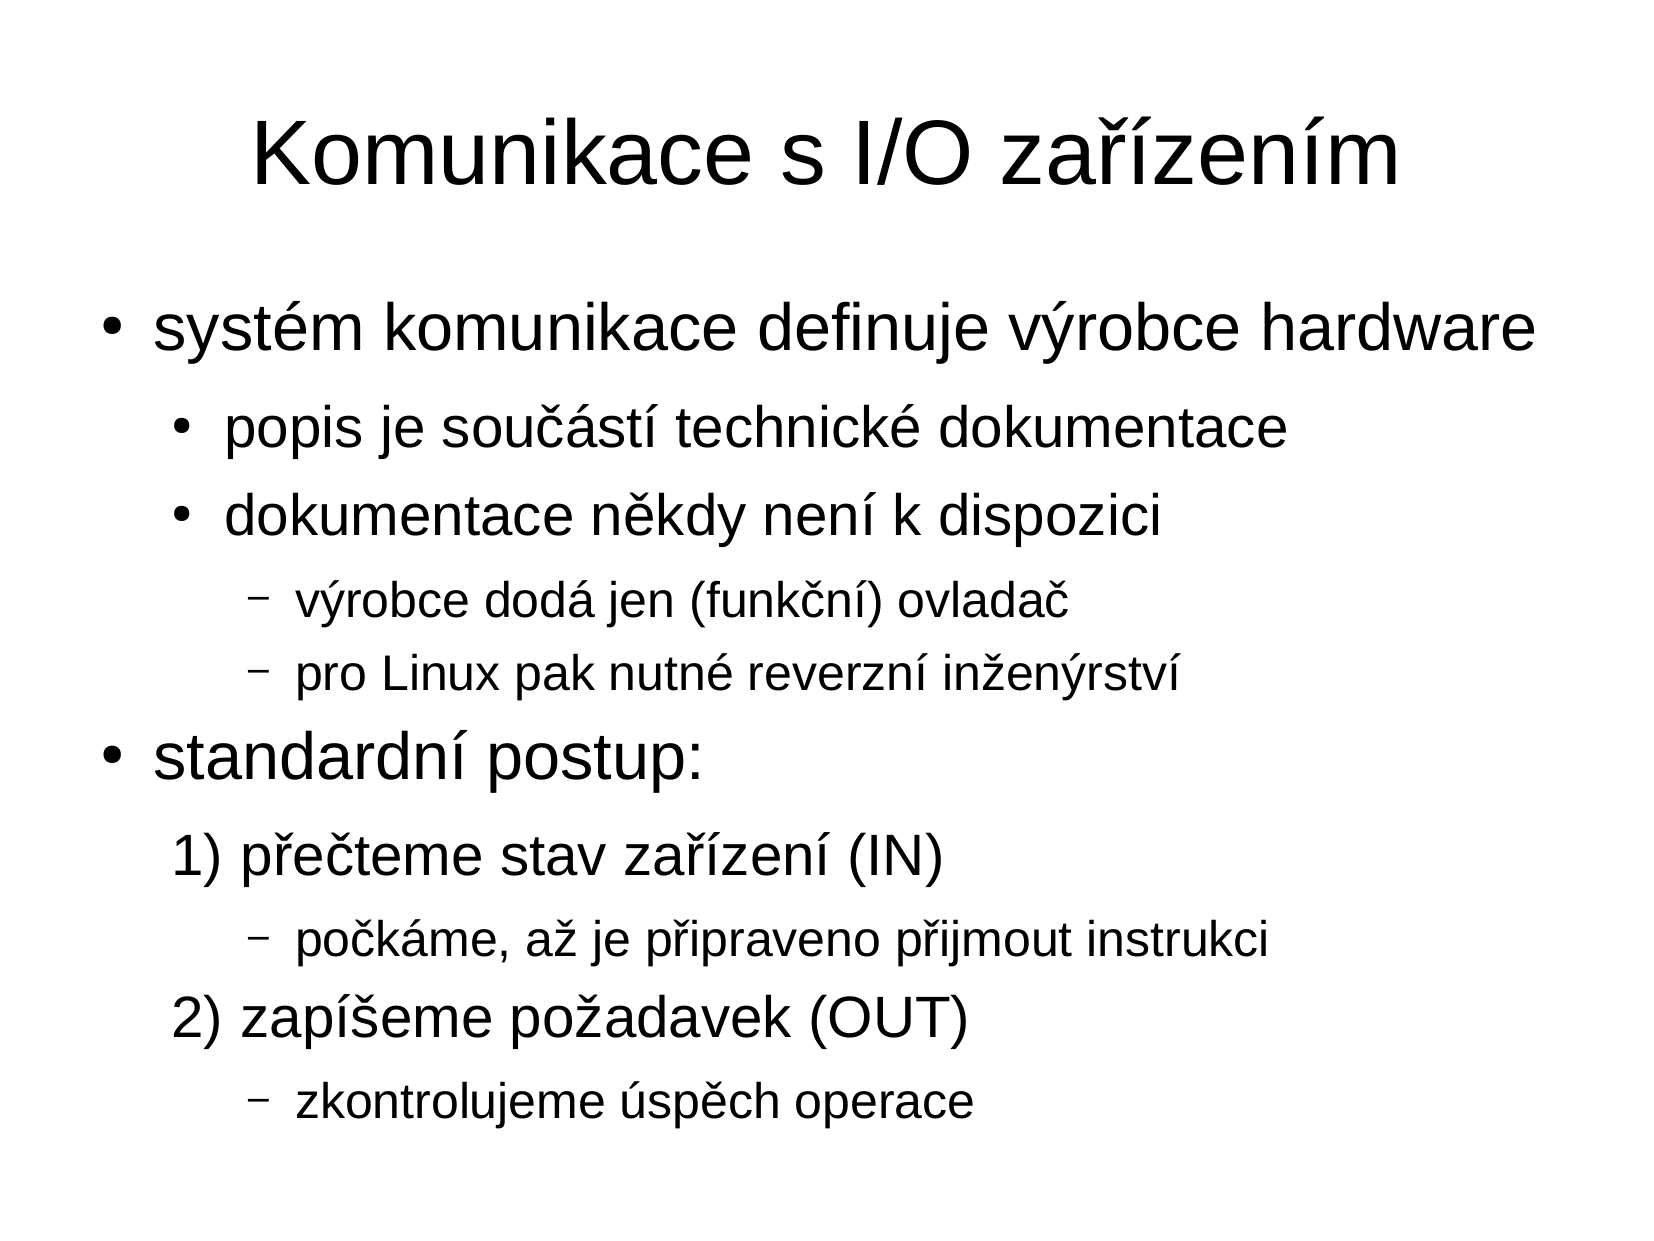

# Komunikace s I/O zařízením
systém komunikace definuje výrobce hardware
popis je součástí technické dokumentace
dokumentace někdy není k dispozici
výrobce dodá jen (funkční) ovladač
pro Linux pak nutné reverzní inženýrství
standardní postup:
 přečteme stav zařízení (IN)
počkáme, až je připraveno přijmout instrukci
 zapíšeme požadavek (OUT)
zkontrolujeme úspěch operace